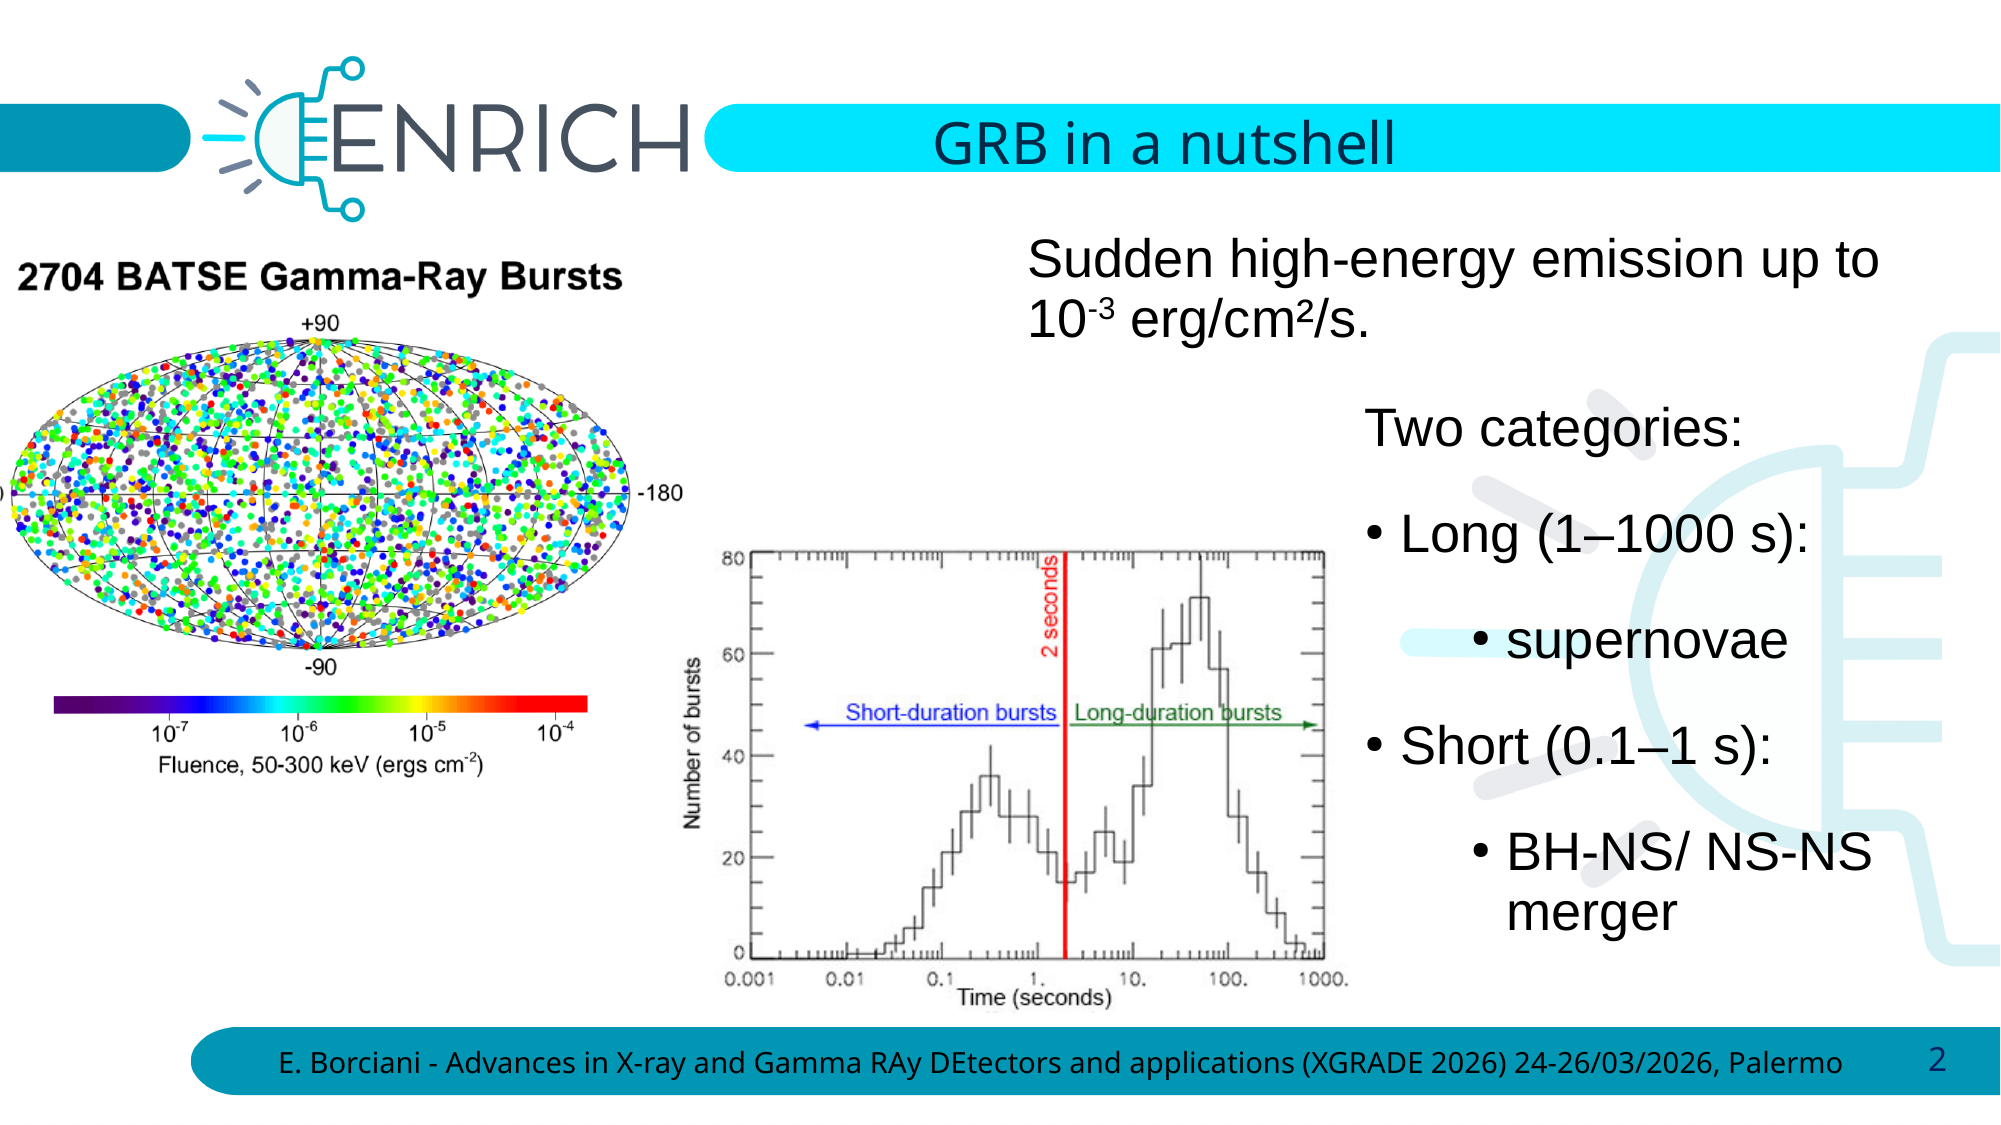

GRB in a nutshell
Sudden high-energy emission up to 10-3 erg/cm²/s.​
Two categories:​
Long (1–1000 s):​
supernovae​
Short (0.1–1 s): ​
BH-NS/ NS-NS merger​
E. Borciani - Advances in X-ray and Gamma RAy DEtectors and applications (XGRADE 2026) 24-26/03/2026, Palermo